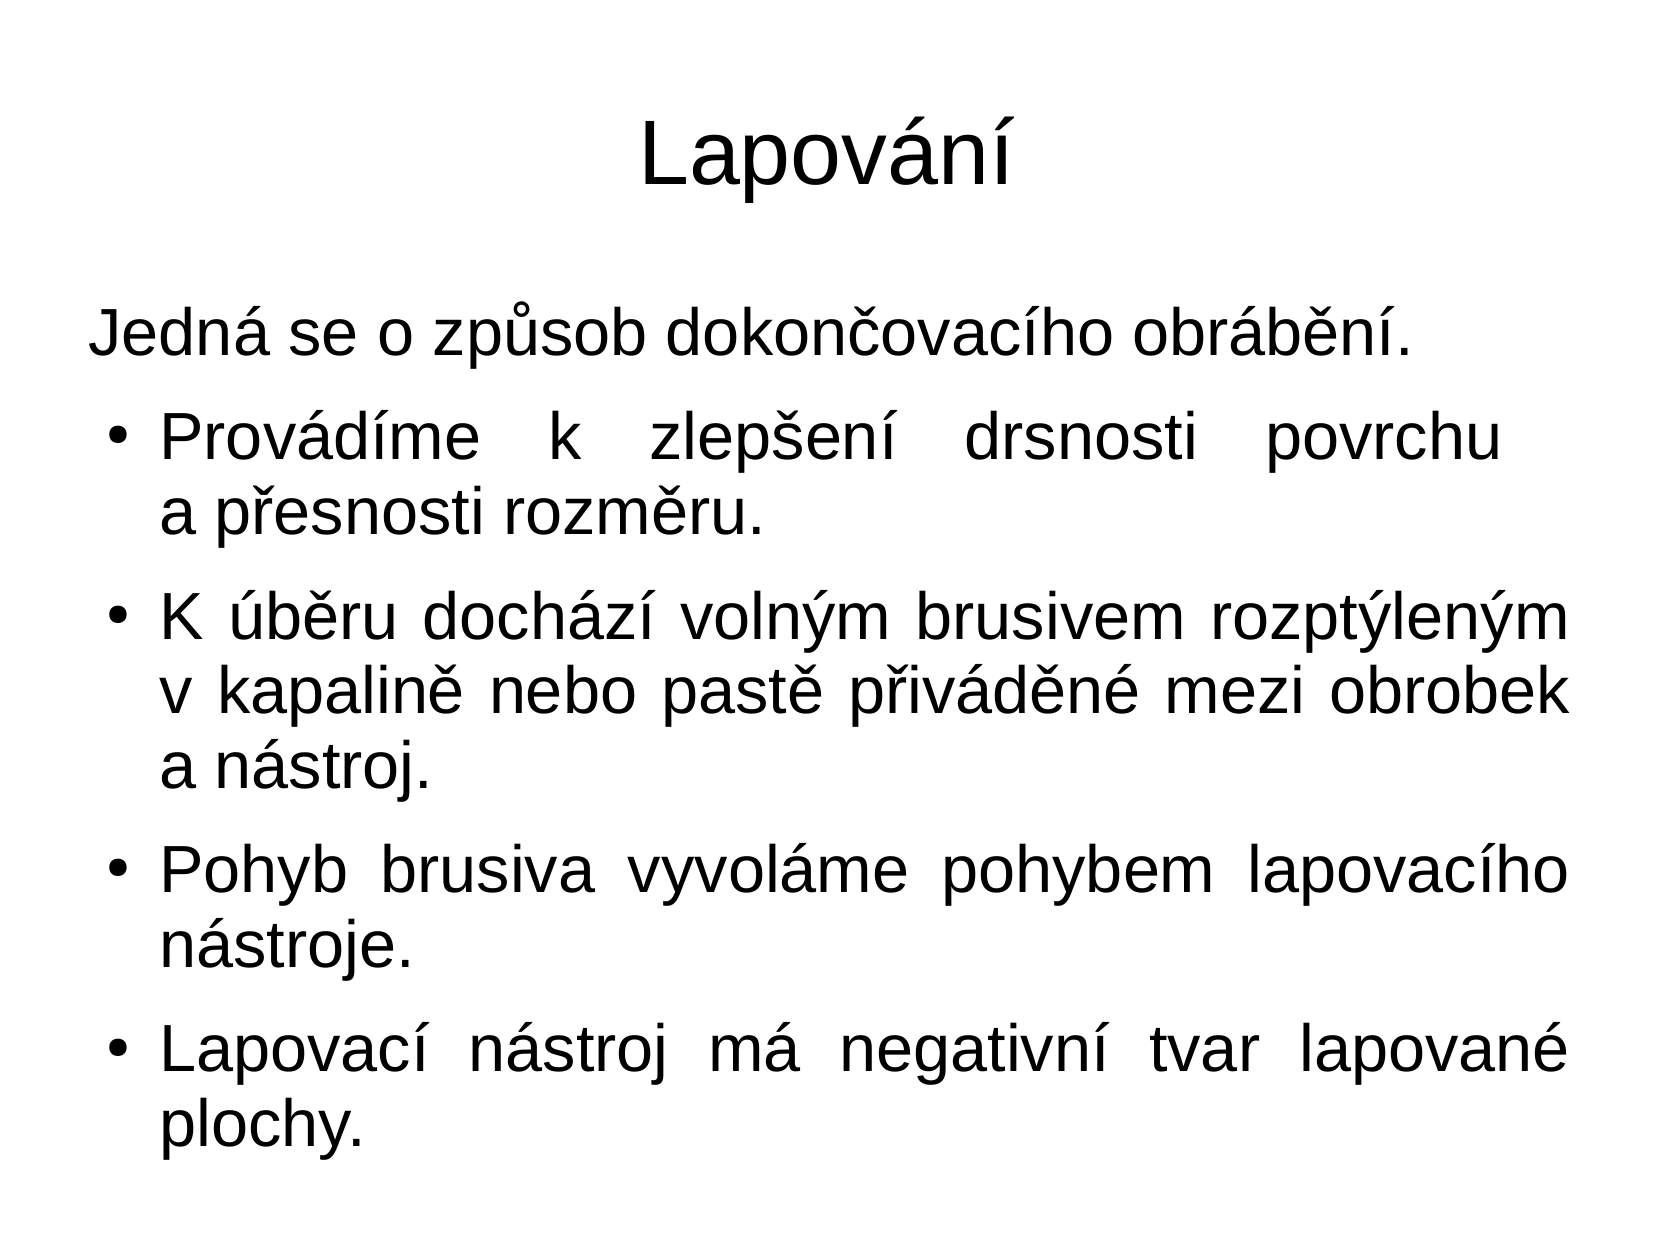

# Lapování
Jedná se o způsob dokončovacího obrábění.
Provádíme k zlepšení drsnosti povrchu
a přesnosti rozměru.
K úběru dochází volným brusivem rozptýleným v kapalině nebo pastě přiváděné mezi obrobek a nástroj.
Pohyb brusiva vyvoláme pohybem lapovacího nástroje.
Lapovací nástroj má negativní tvar lapované plochy.